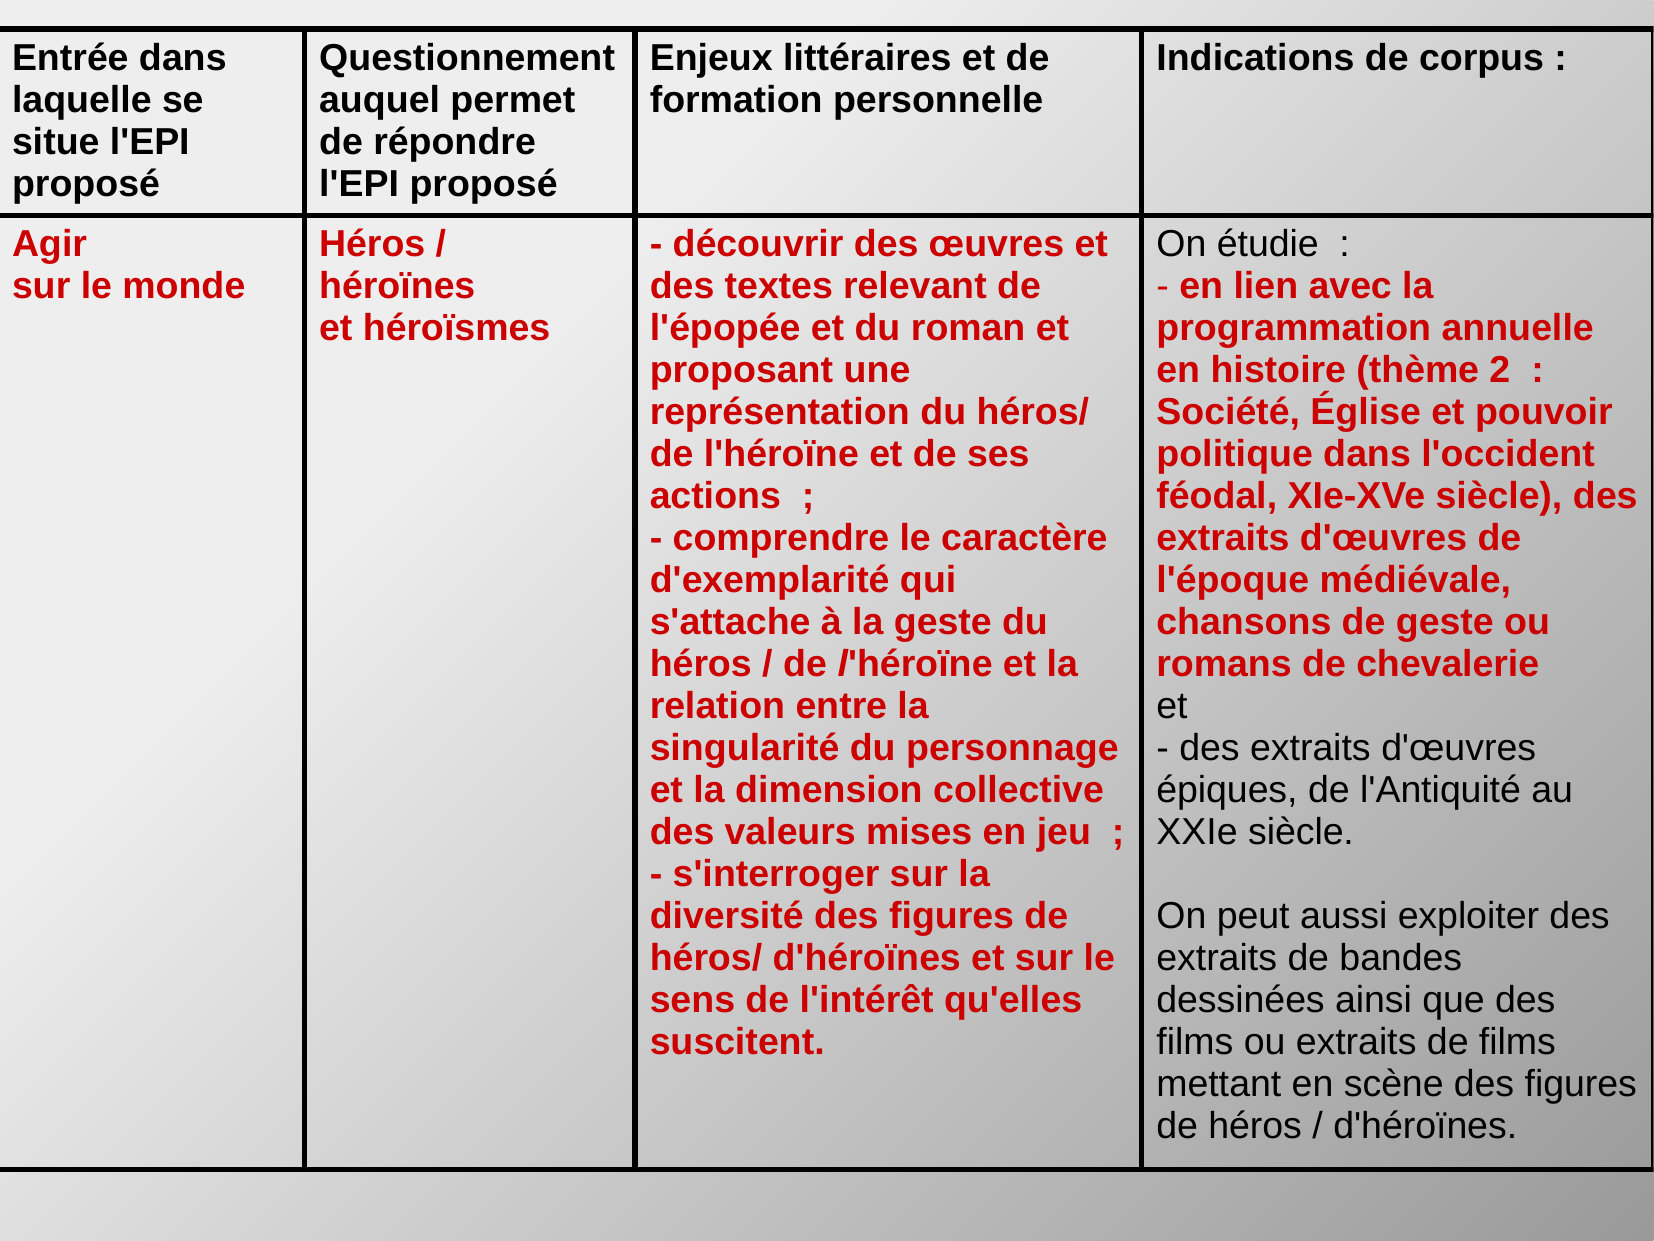

| Entrée dans laquelle se situe l'EPI proposé | Questionnement auquel permet de répondre l'EPI proposé | Enjeux littéraires et de formation personnelle | Indications de corpus : |
| --- | --- | --- | --- |
| Agir sur le monde | Héros / héroïnes et héroïsmes | - découvrir des œuvres et des textes relevant de l'épopée et du roman et proposant une représentation du héros/ de l'héroïne et de ses actions  ; - comprendre le caractère d'exemplarité qui s'attache à la geste du héros / de l'héroïne et la relation entre la singularité du personnage et la dimension collective des valeurs mises en jeu  ; - s'interroger sur la diversité des figures de héros/ d'héroïnes et sur le sens de l'intérêt qu'elles suscitent. | On étudie  : - en lien avec la programmation annuelle en histoire (thème 2  : Société, Église et pouvoir politique dans l'occident féodal, XIe-XVe siècle), des extraits d'œuvres de l'époque médiévale, chansons de geste ou romans de chevalerie  et - des extraits d'œuvres épiques, de l'Antiquité au XXIe siècle.   On peut aussi exploiter des extraits de bandes dessinées ainsi que des films ou extraits de films mettant en scène des figures de héros / d'héroïnes. |